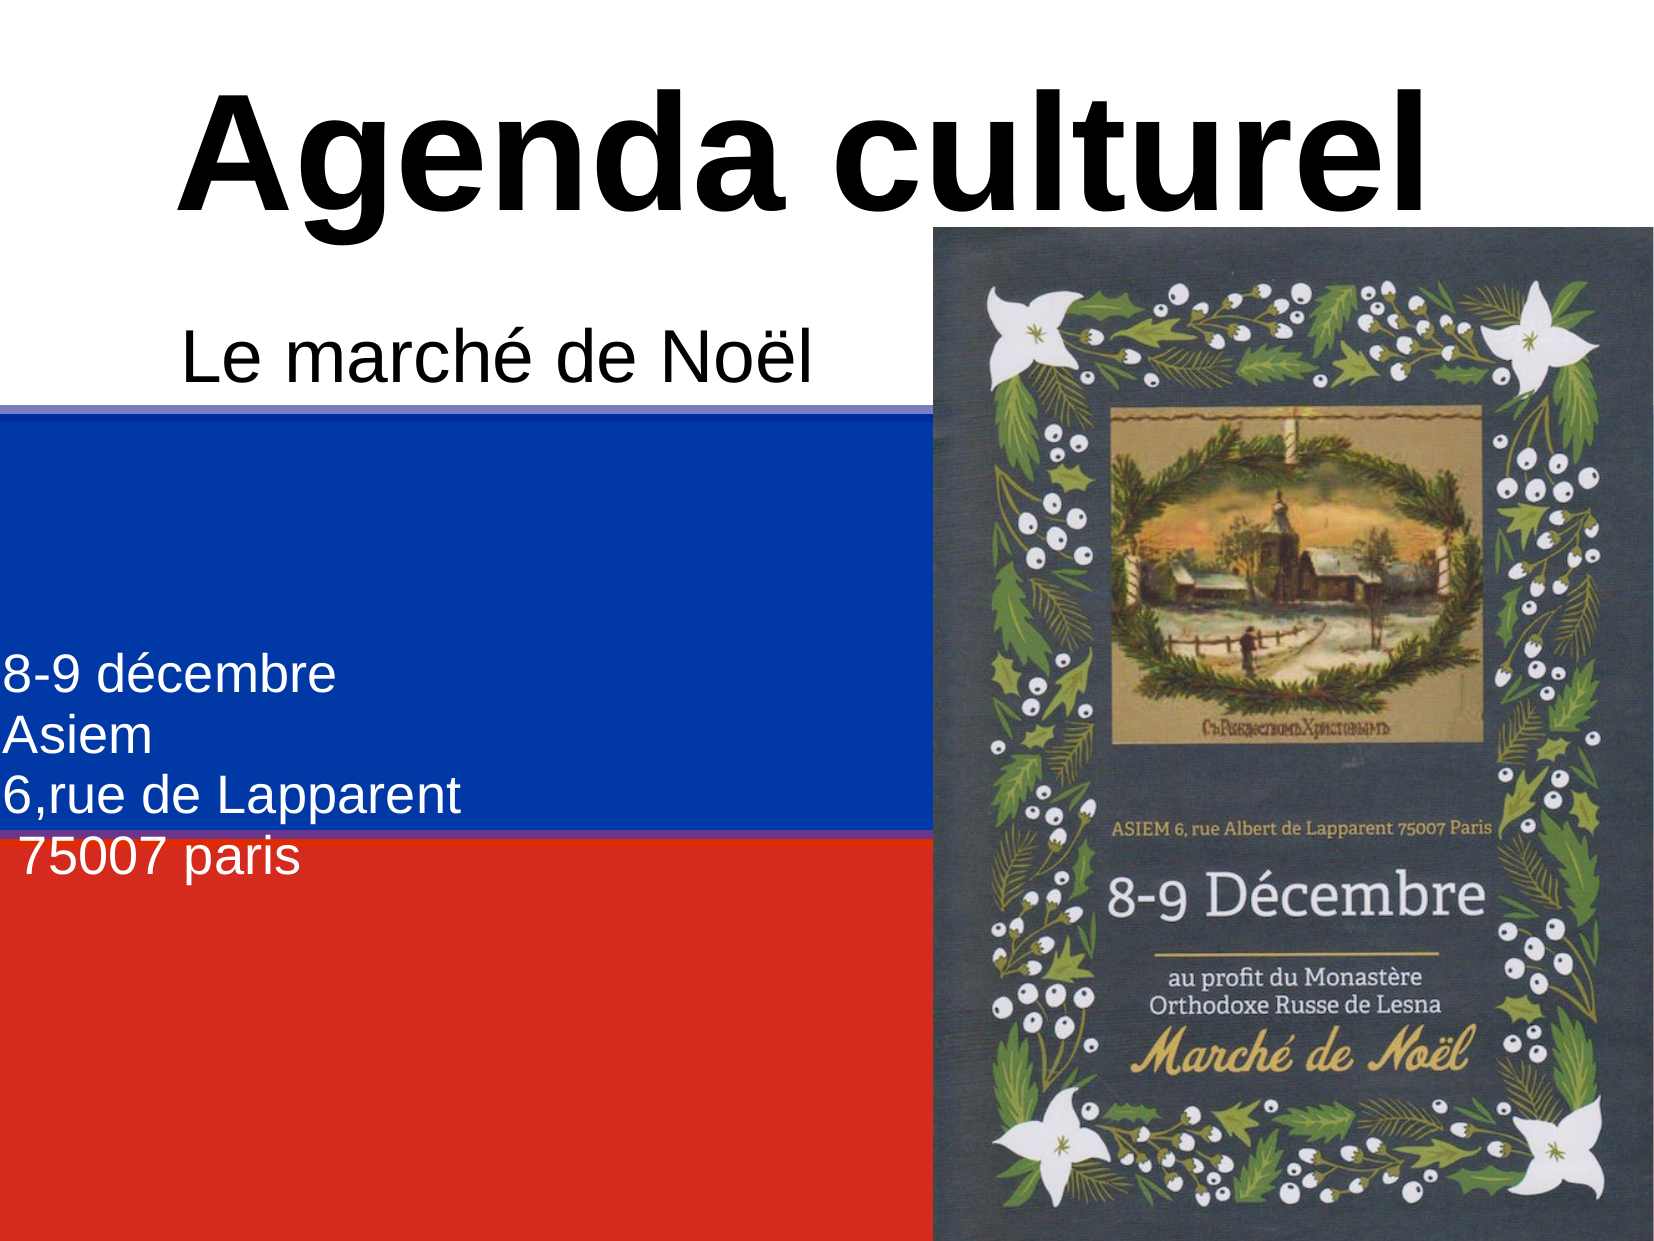

8-9 décembre
Asiem
6,rue de Lapparent
 75007 paris
# Agenda culturel
Le marché de Noël